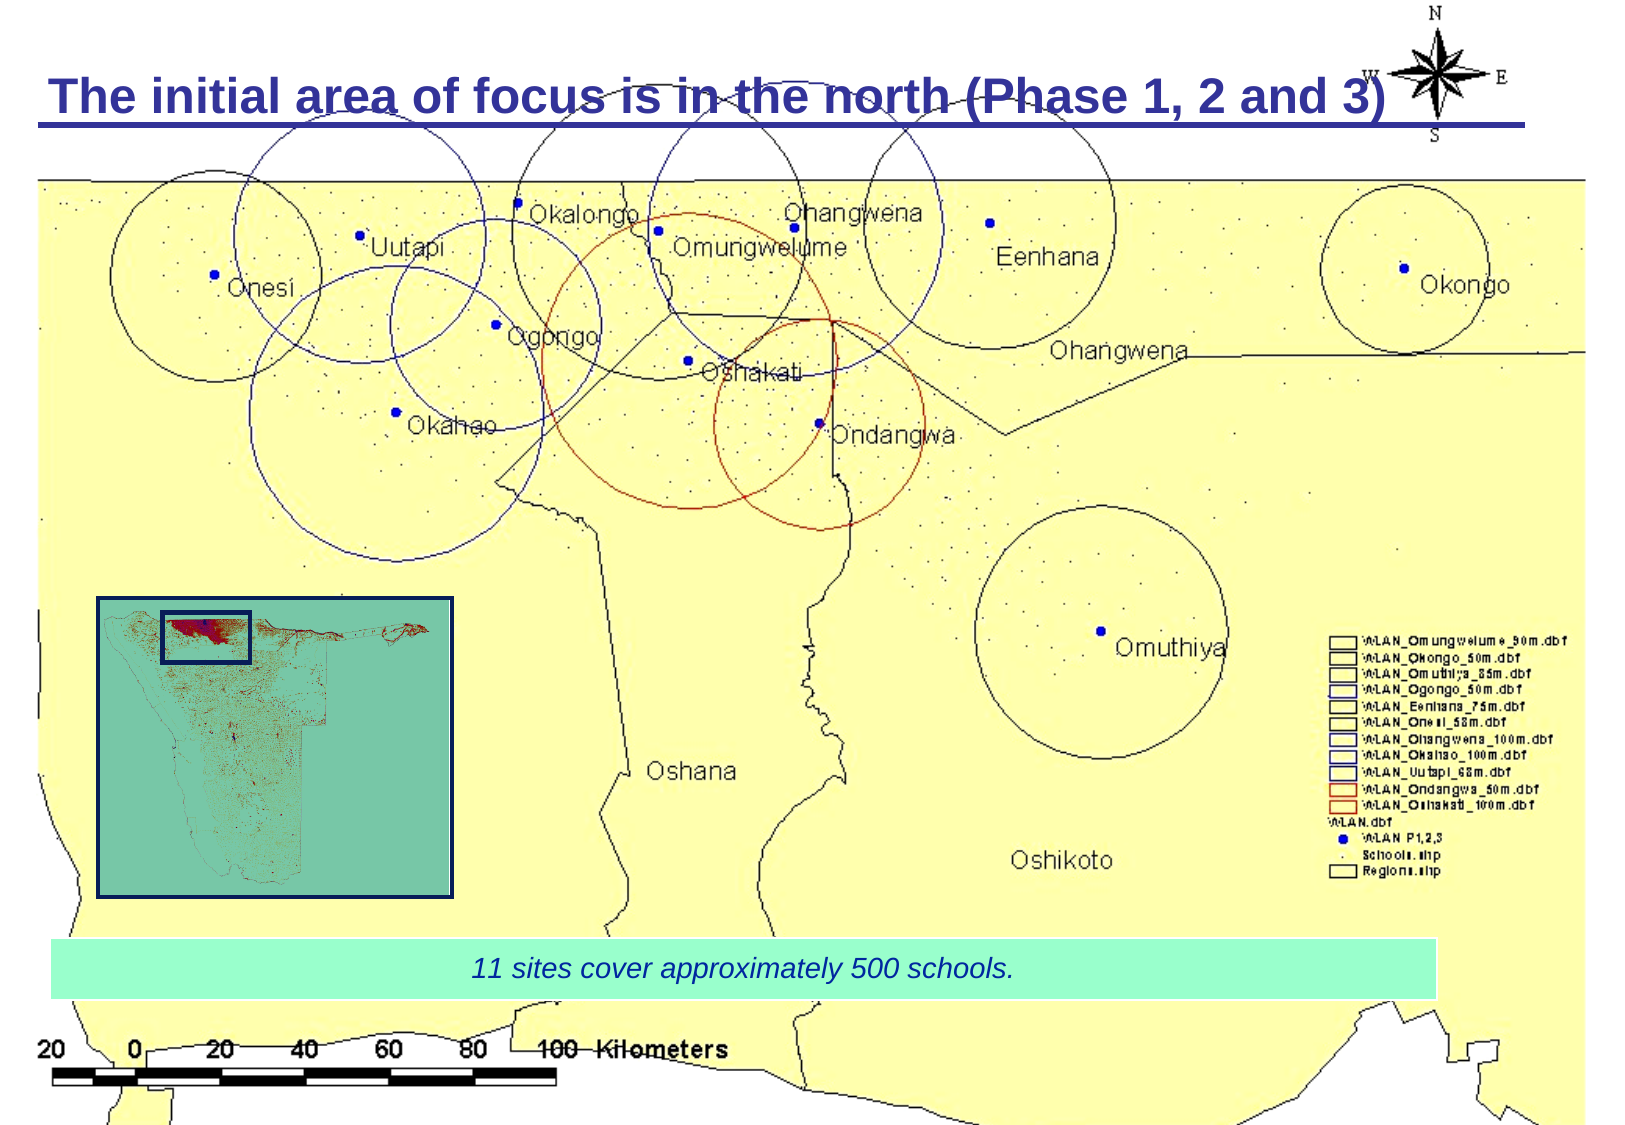

# The initial area of focus is in the north (Phase 1, 2 and 3)
11 sites cover approximately 500 schools.